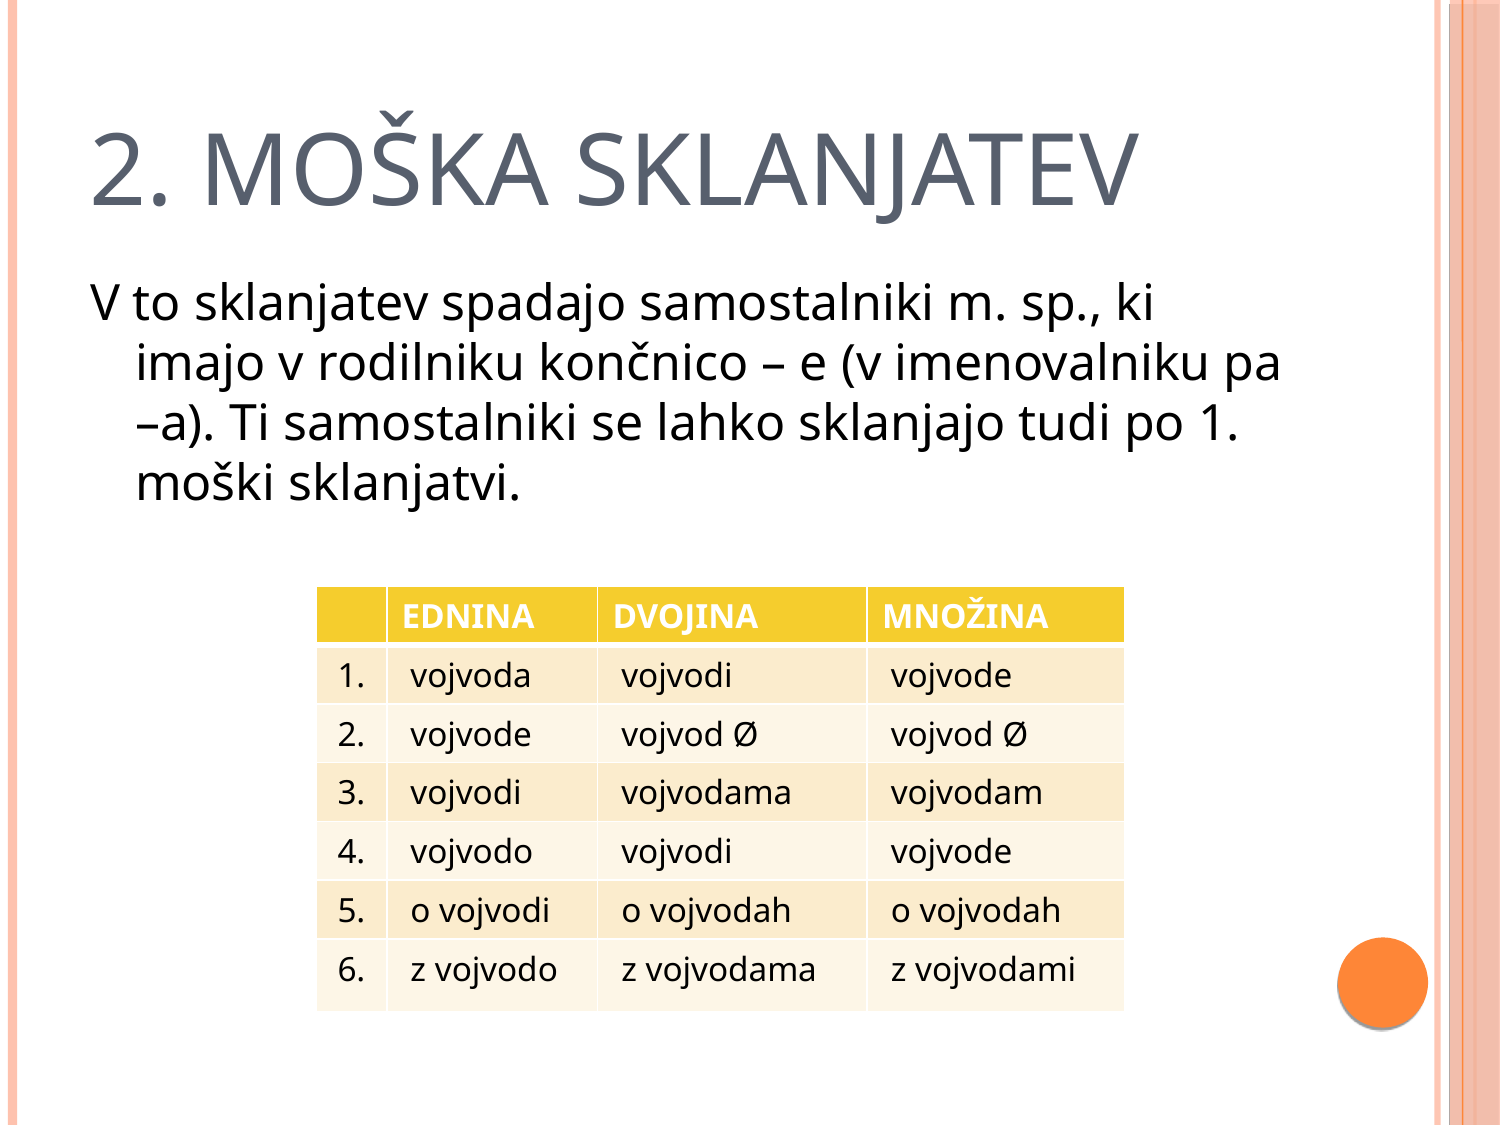

# 2. MOŠKA SKLANJATEV
V to sklanjatev spadajo samostalniki m. sp., ki imajo v rodilniku končnico – e (v imenovalniku pa –a). Ti samostalniki se lahko sklanjajo tudi po 1. moški sklanjatvi.
| | EDNINA | DVOJINA | MNOŽINA |
| --- | --- | --- | --- |
| 1. | vojvoda | vojvodi | vojvode |
| 2. | vojvode | vojvod Ø | vojvod Ø |
| 3. | vojvodi | vojvodama | vojvodam |
| 4. | vojvodo | vojvodi | vojvode |
| 5. | o vojvodi | o vojvodah | o vojvodah |
| 6. | z vojvodo | z vojvodama | z vojvodami |